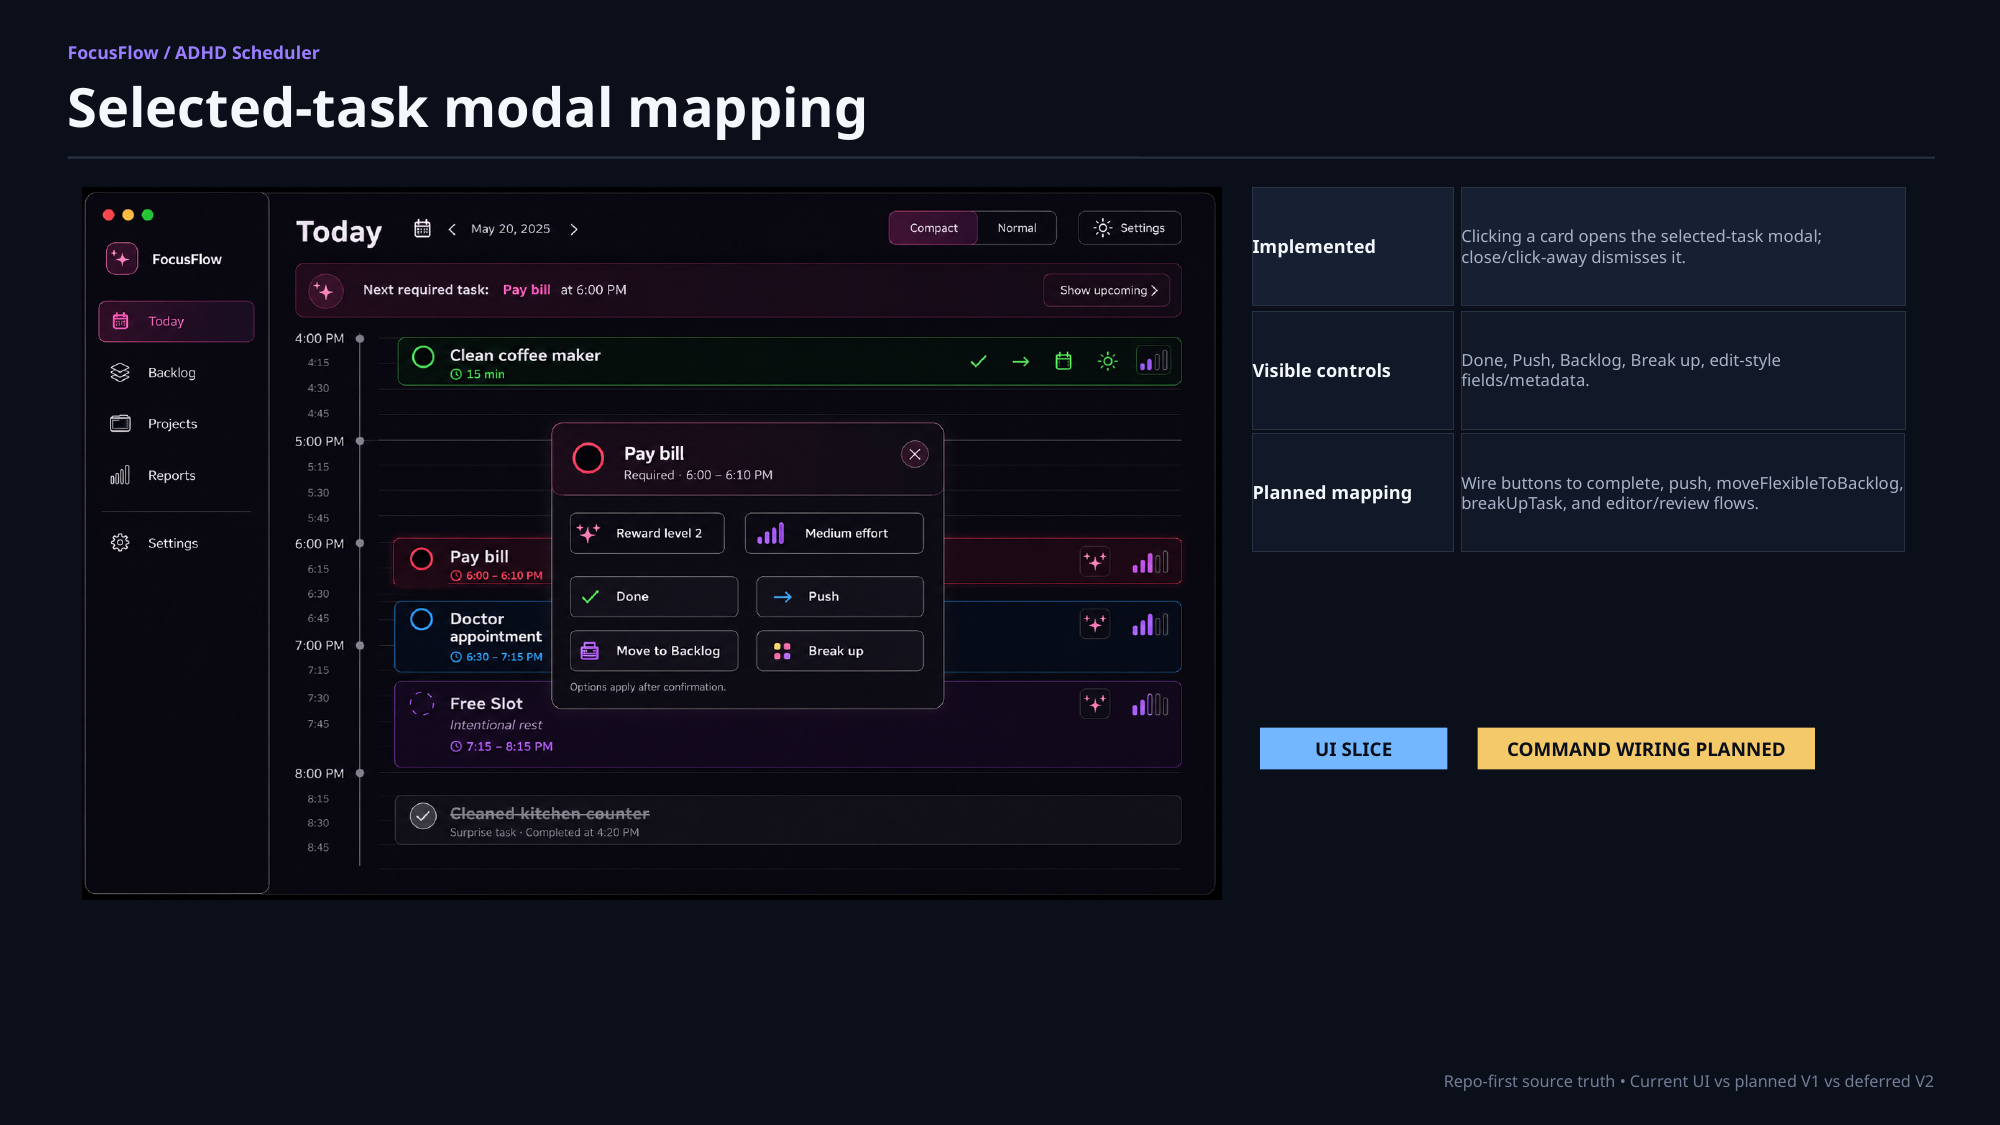

FocusFlow / ADHD Scheduler
Selected-task modal mapping
Implemented
Clicking a card opens the selected-task modal; close/click-away dismisses it.
Visible controls
Done, Push, Backlog, Break up, edit-style fields/metadata.
Planned mapping
Wire buttons to complete, push, moveFlexibleToBacklog, breakUpTask, and editor/review flows.
UI SLICE
COMMAND WIRING PLANNED
Repo-first source truth • Current UI vs planned V1 vs deferred V2